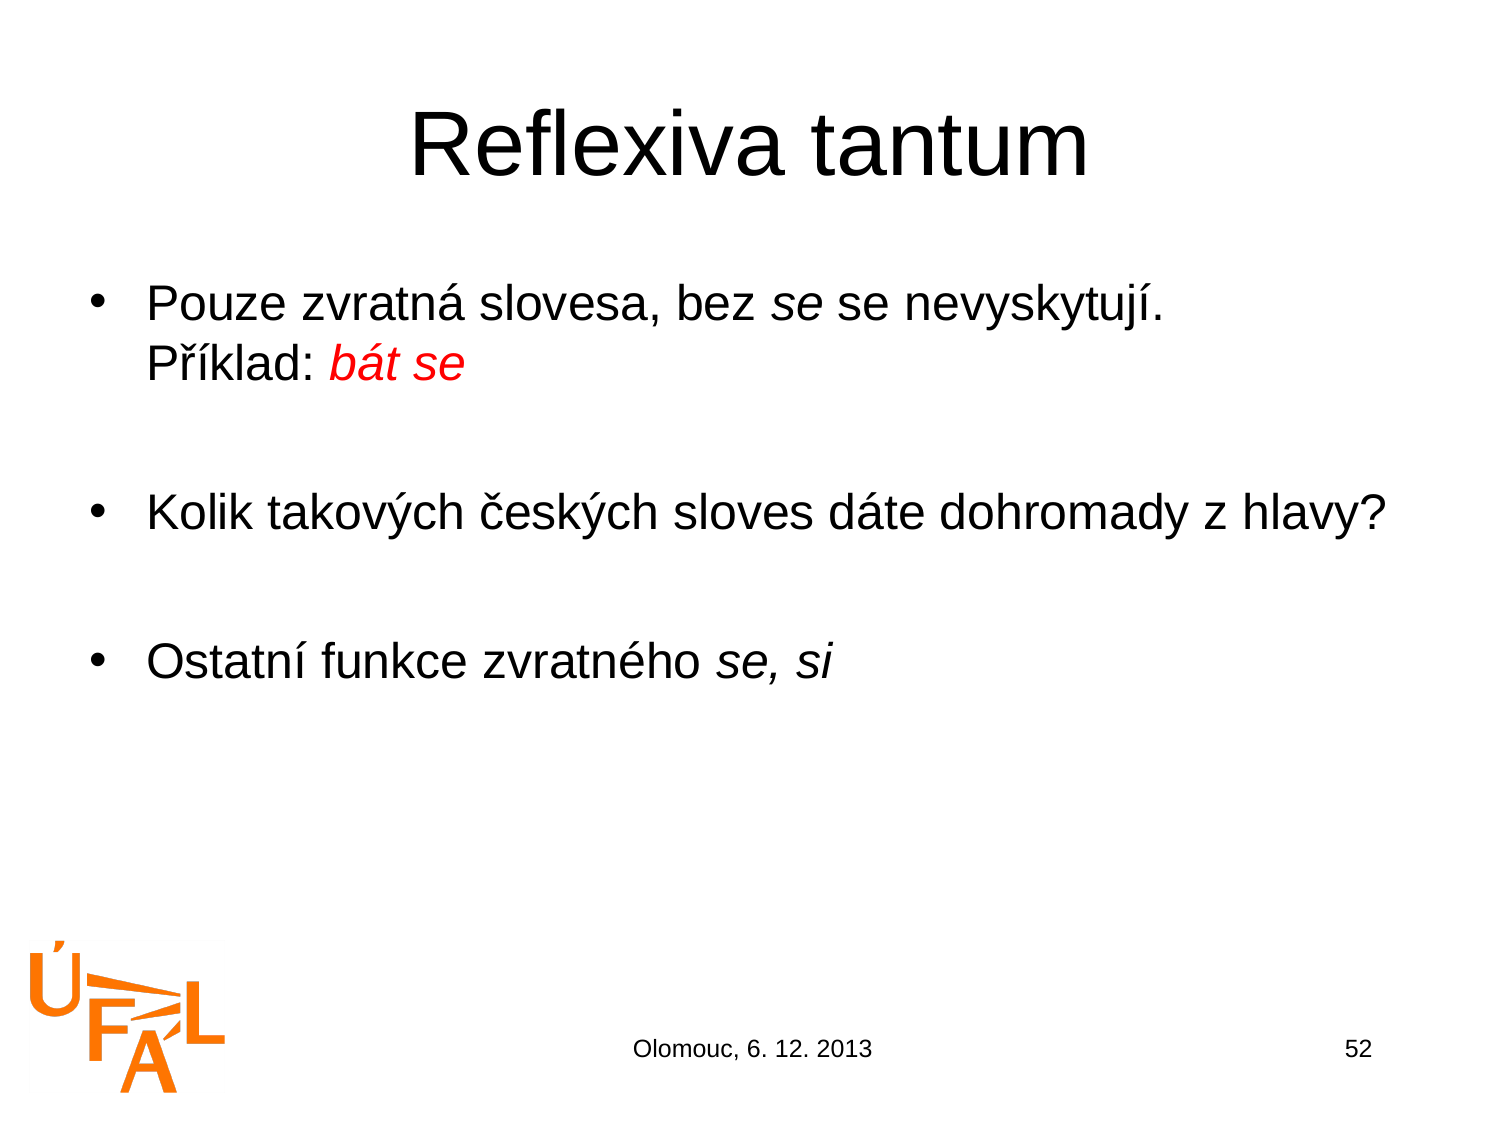

# Reflexiva tantum
Pouze zvratná slovesa, bez se se nevyskytují.
Příklad: bát se
Kolik takových českých sloves dáte dohromady z hlavy?
Ostatní funkce zvratného se, si
Olomouc, 6. 12. 2013
52